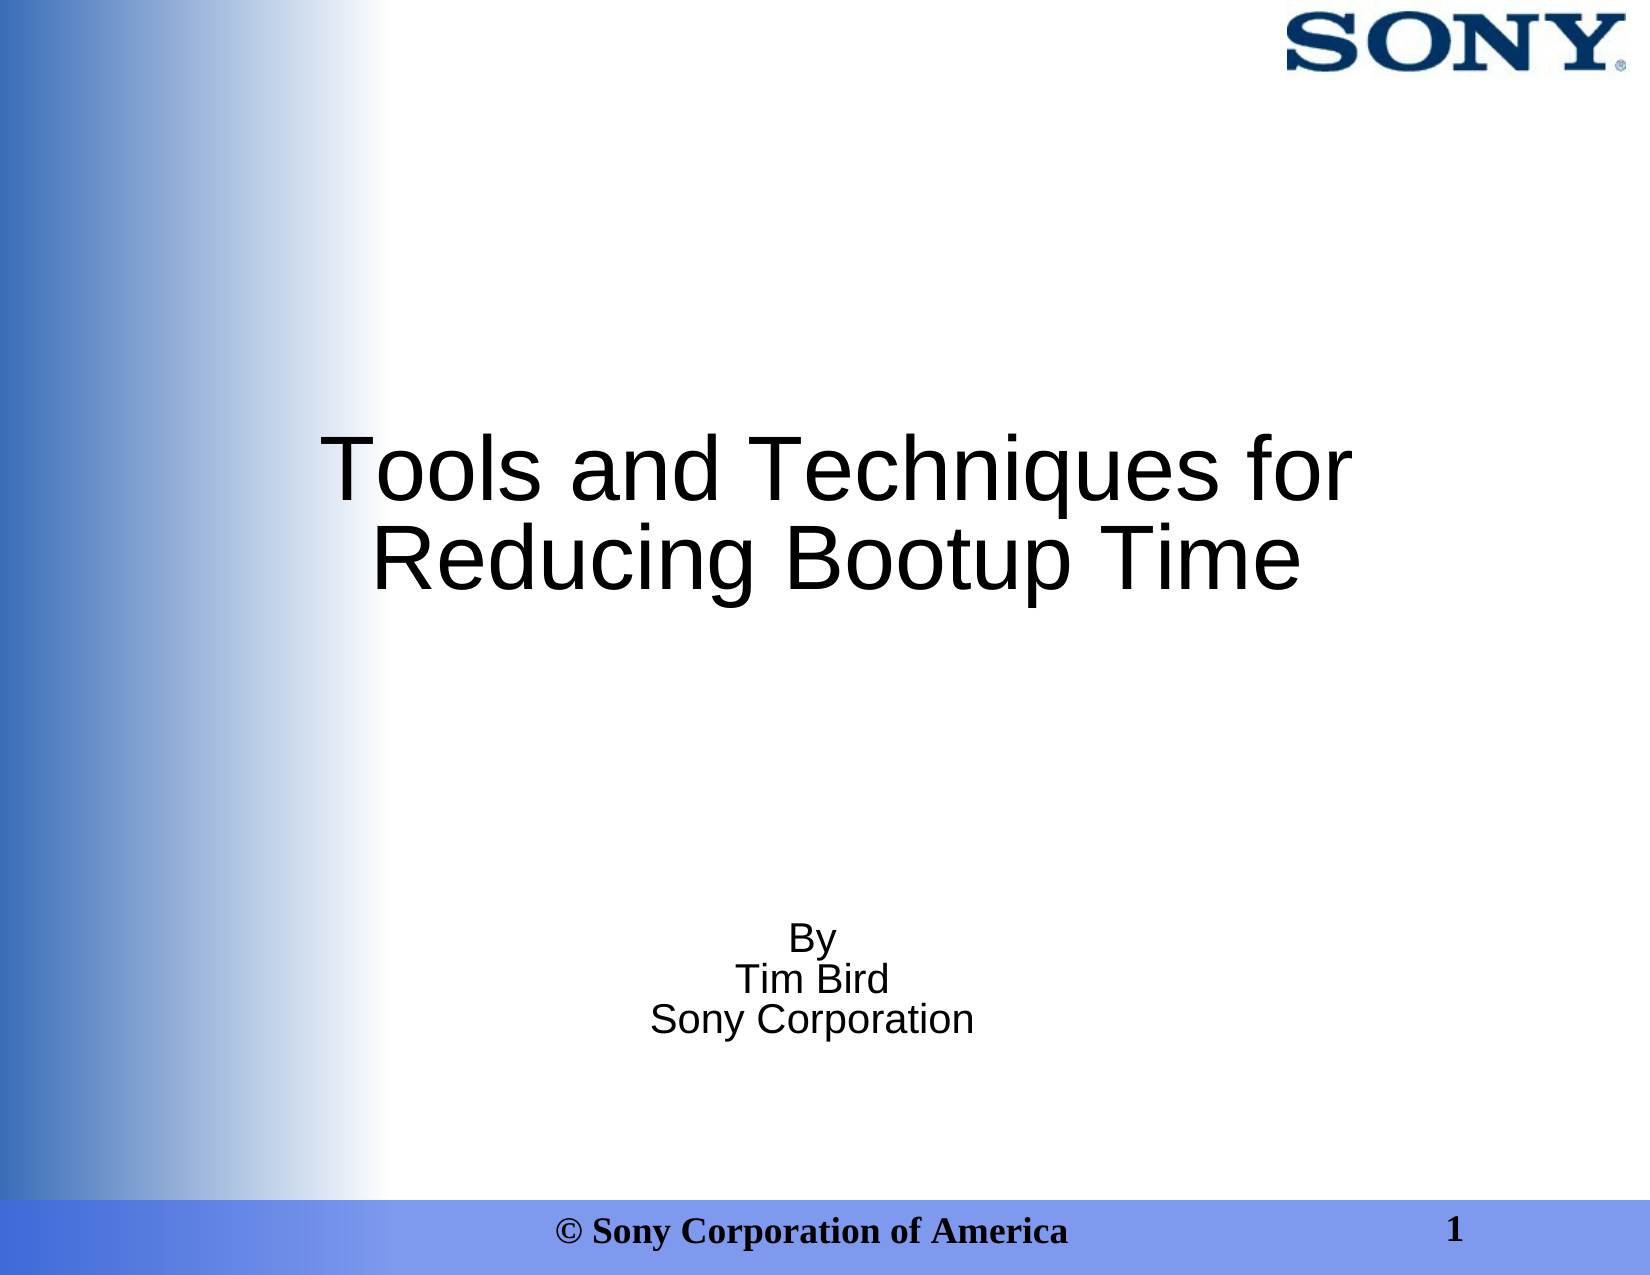

Tools and Techniques for Reducing Bootup Time
By
Tim Bird
Sony Corporation
1
© Sony Corporation of America